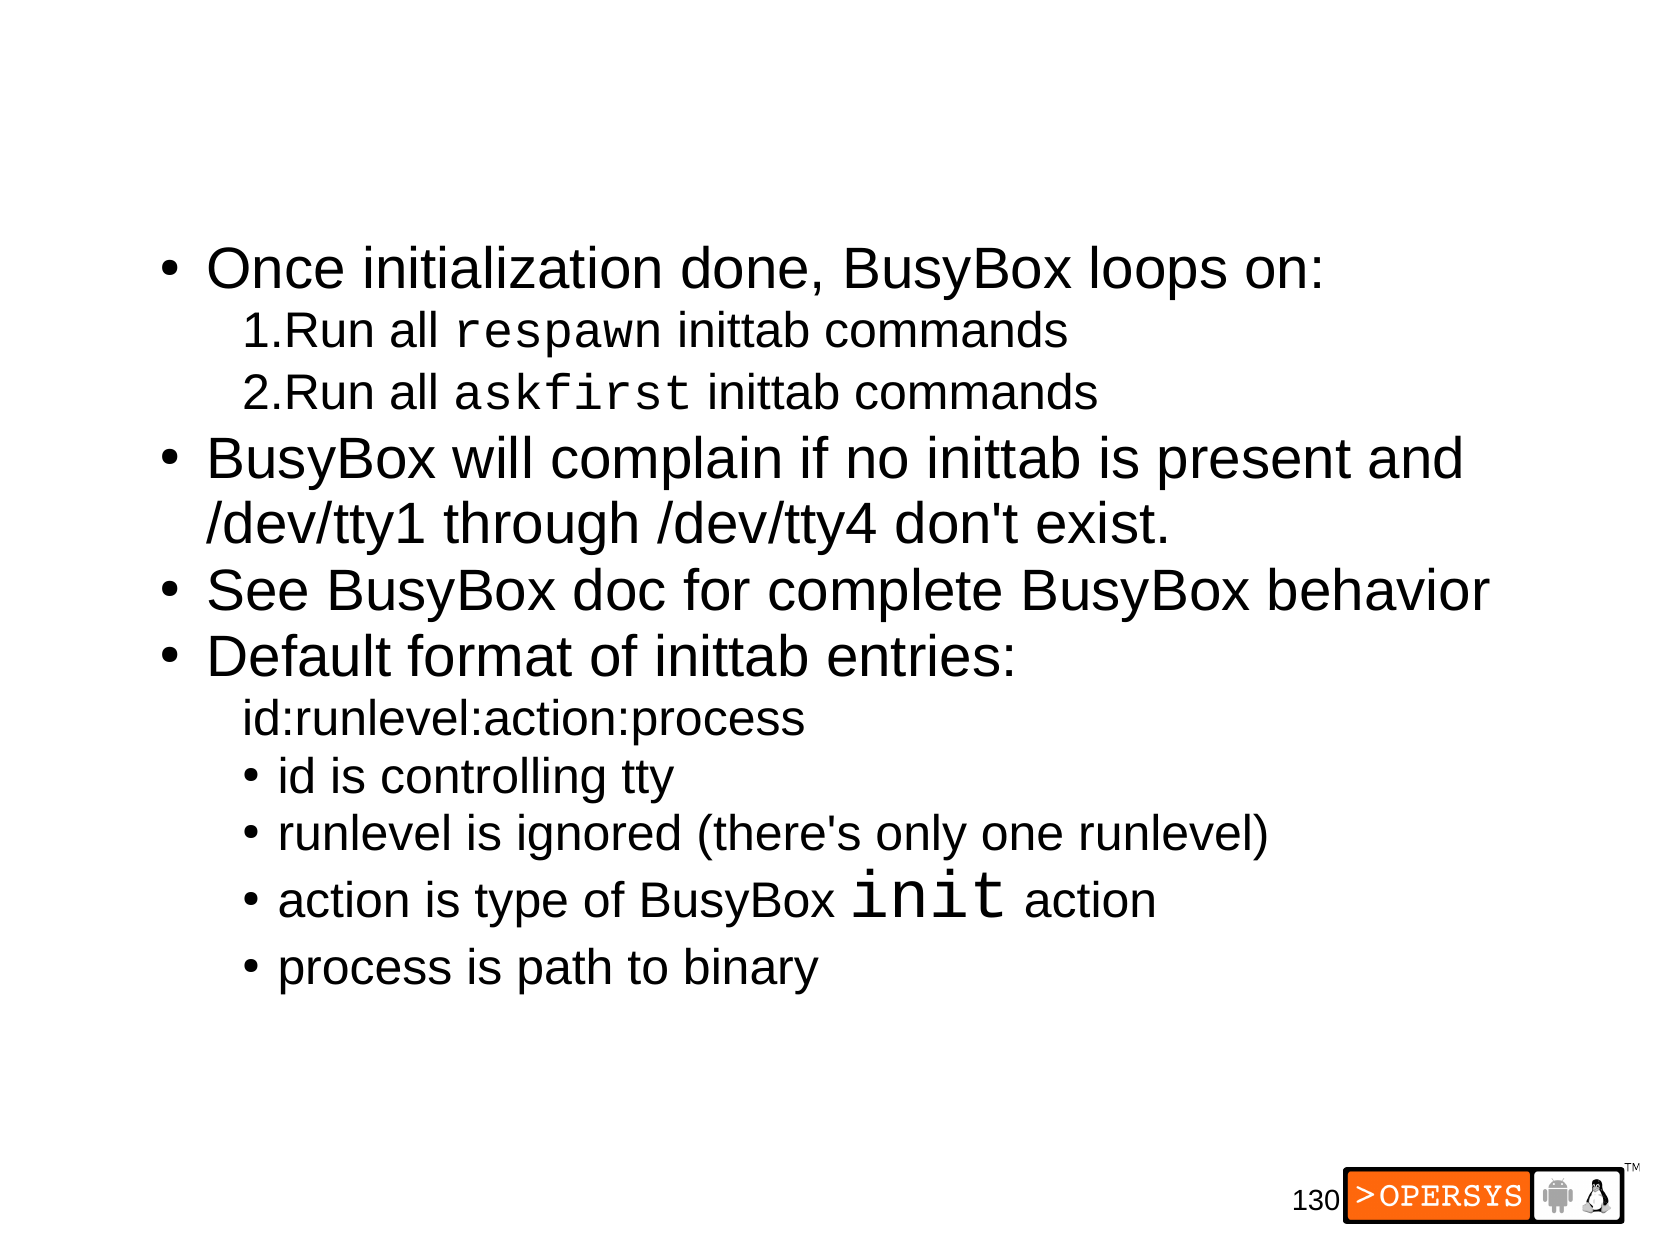

# Once initialization done, BusyBox loops on:
Run all respawn inittab commands
Run all askfirst inittab commands
BusyBox will complain if no inittab is present and /dev/tty1 through /dev/tty4 don't exist.
See BusyBox doc for complete BusyBox behavior
Default format of inittab entries:
id:runlevel:action:process
id is controlling tty
runlevel is ignored (there's only one runlevel)
action is type of BusyBox init action
process is path to binary